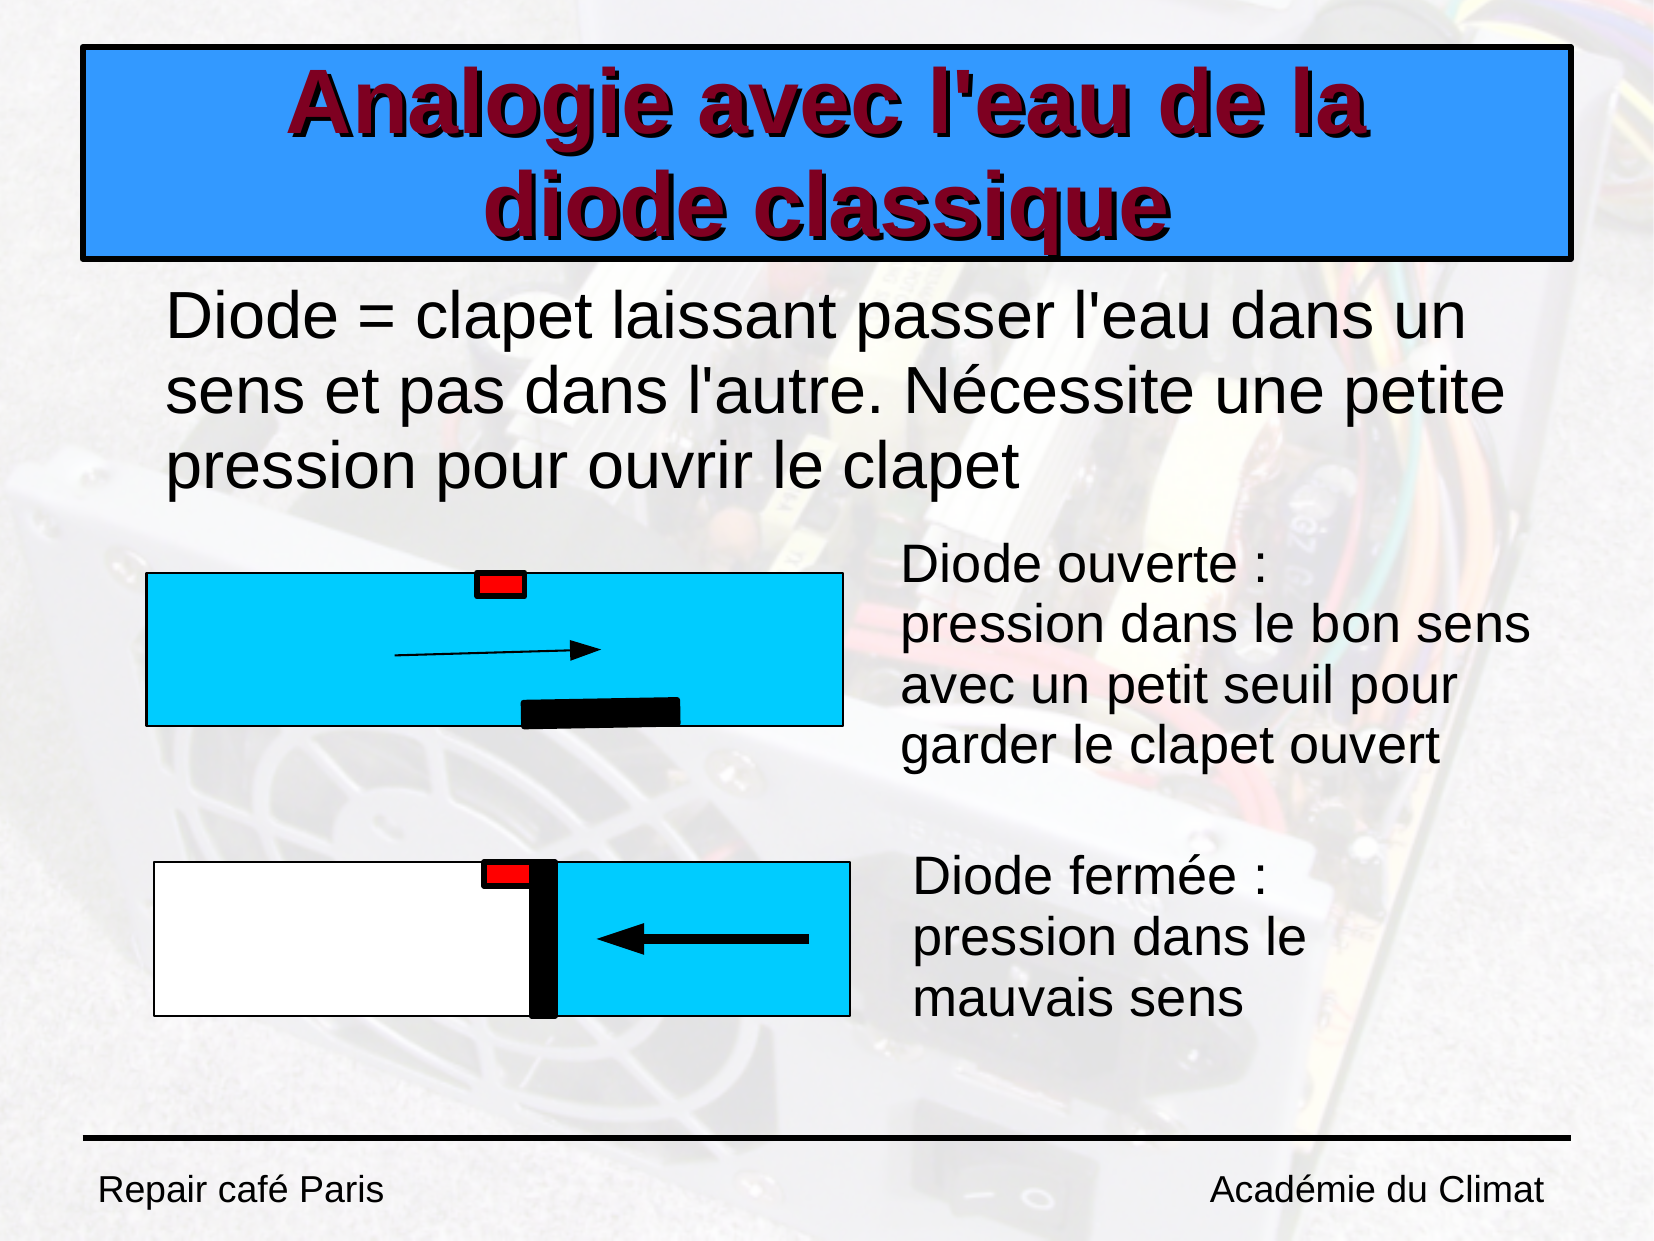

# Analogie avec l'eau de la diode classique
Diode = clapet laissant passer l'eau dans un sens et pas dans l'autre. Nécessite une petite pression pour ouvrir le clapet
Diode ouverte :
pression dans le bon sens
avec un petit seuil pour
garder le clapet ouvert
Diode fermée :
pression dans le
mauvais sens
Repair café Paris	Académie du Climat